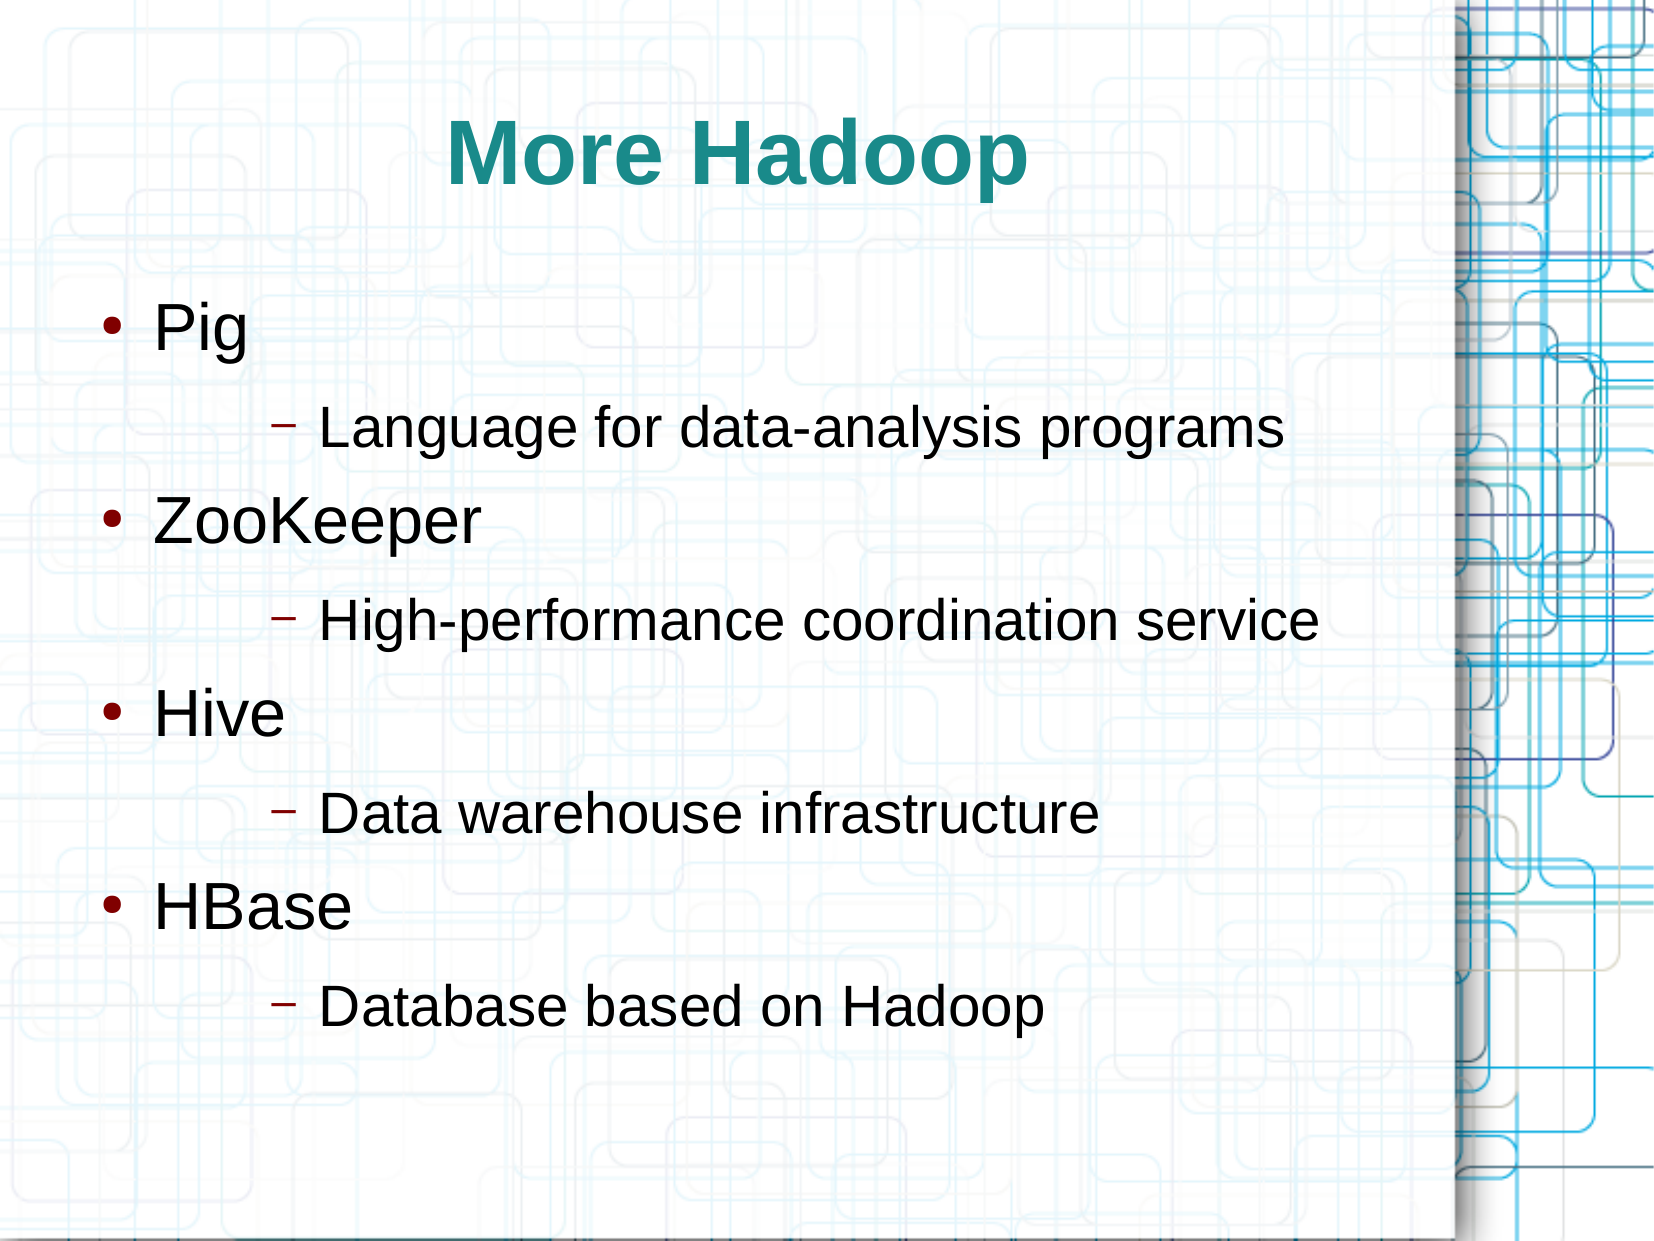

# More Hadoop
Pig
Language for data-analysis programs
ZooKeeper
High-performance coordination service
Hive
Data warehouse infrastructure
HBase
Database based on Hadoop